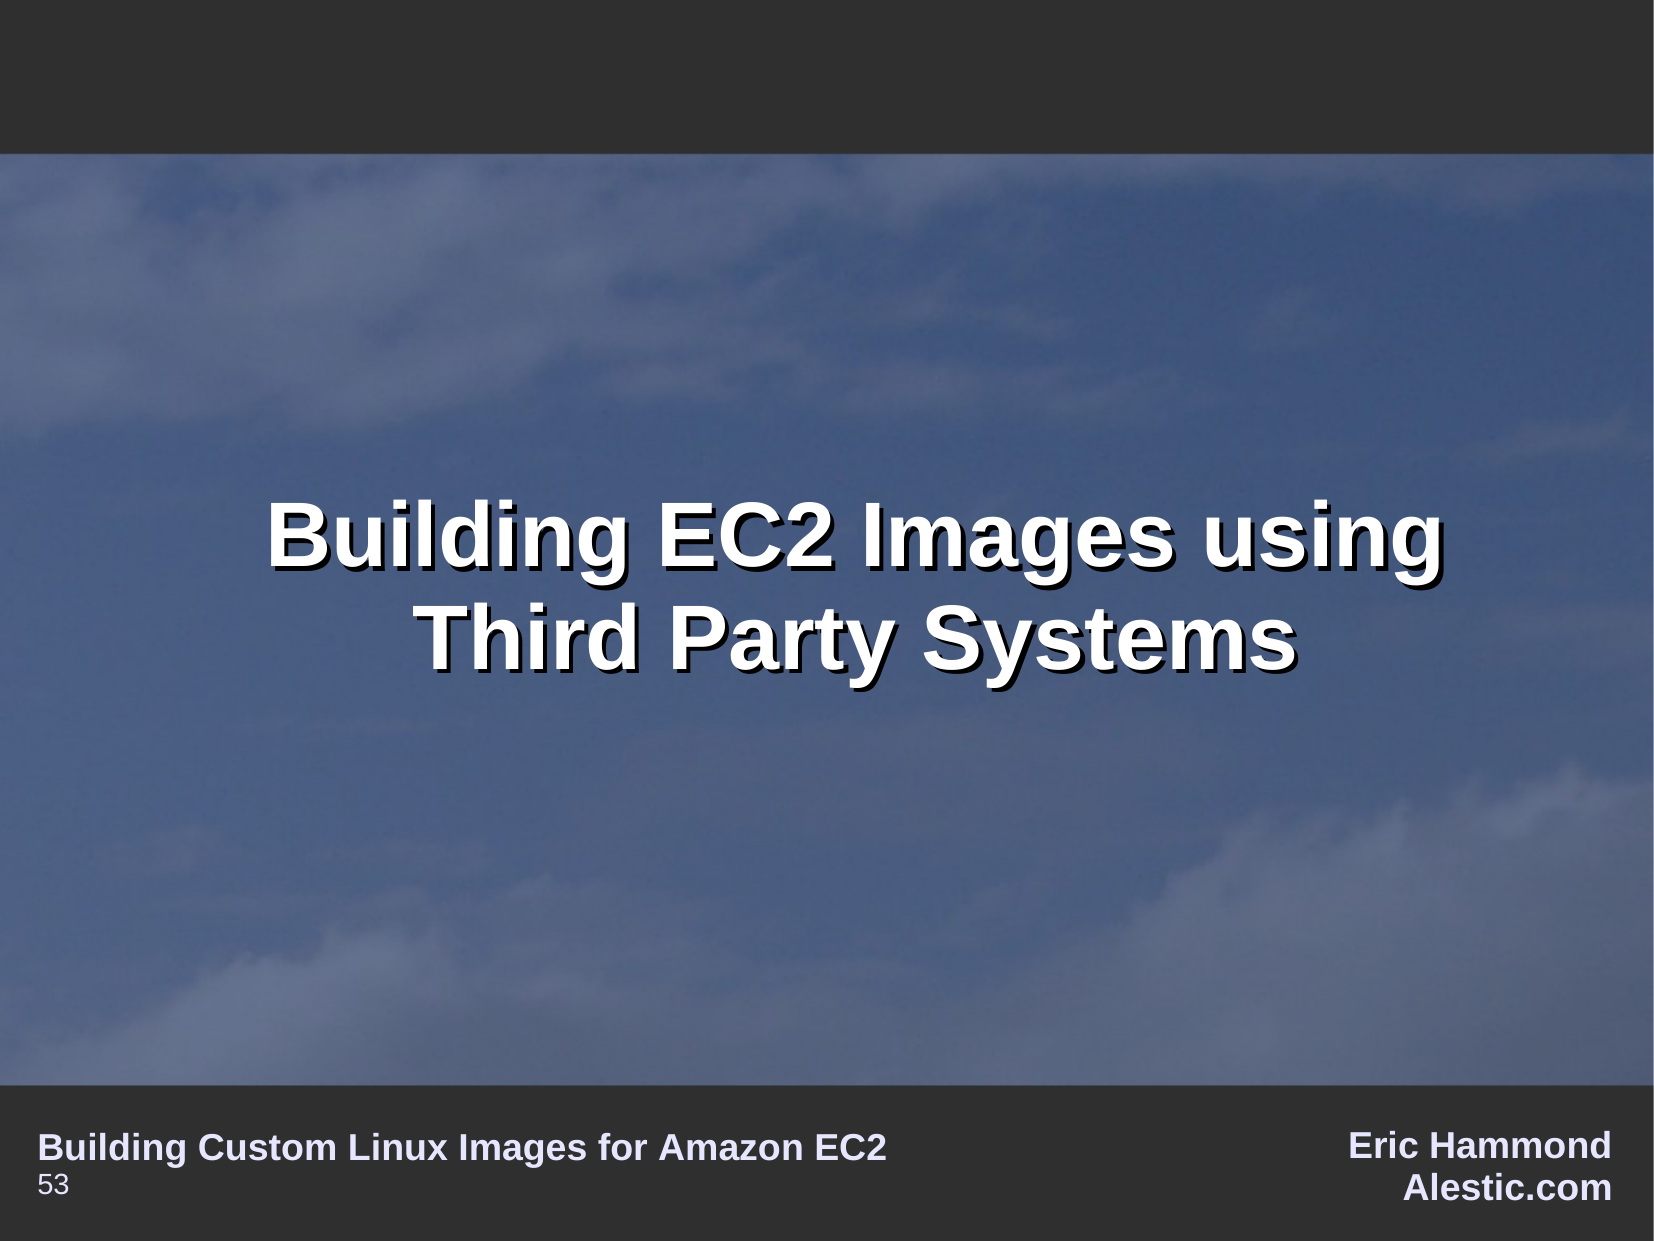

#
Building EC2 Images using
Third Party Systems
53
Eric Hammond
Alestic.com